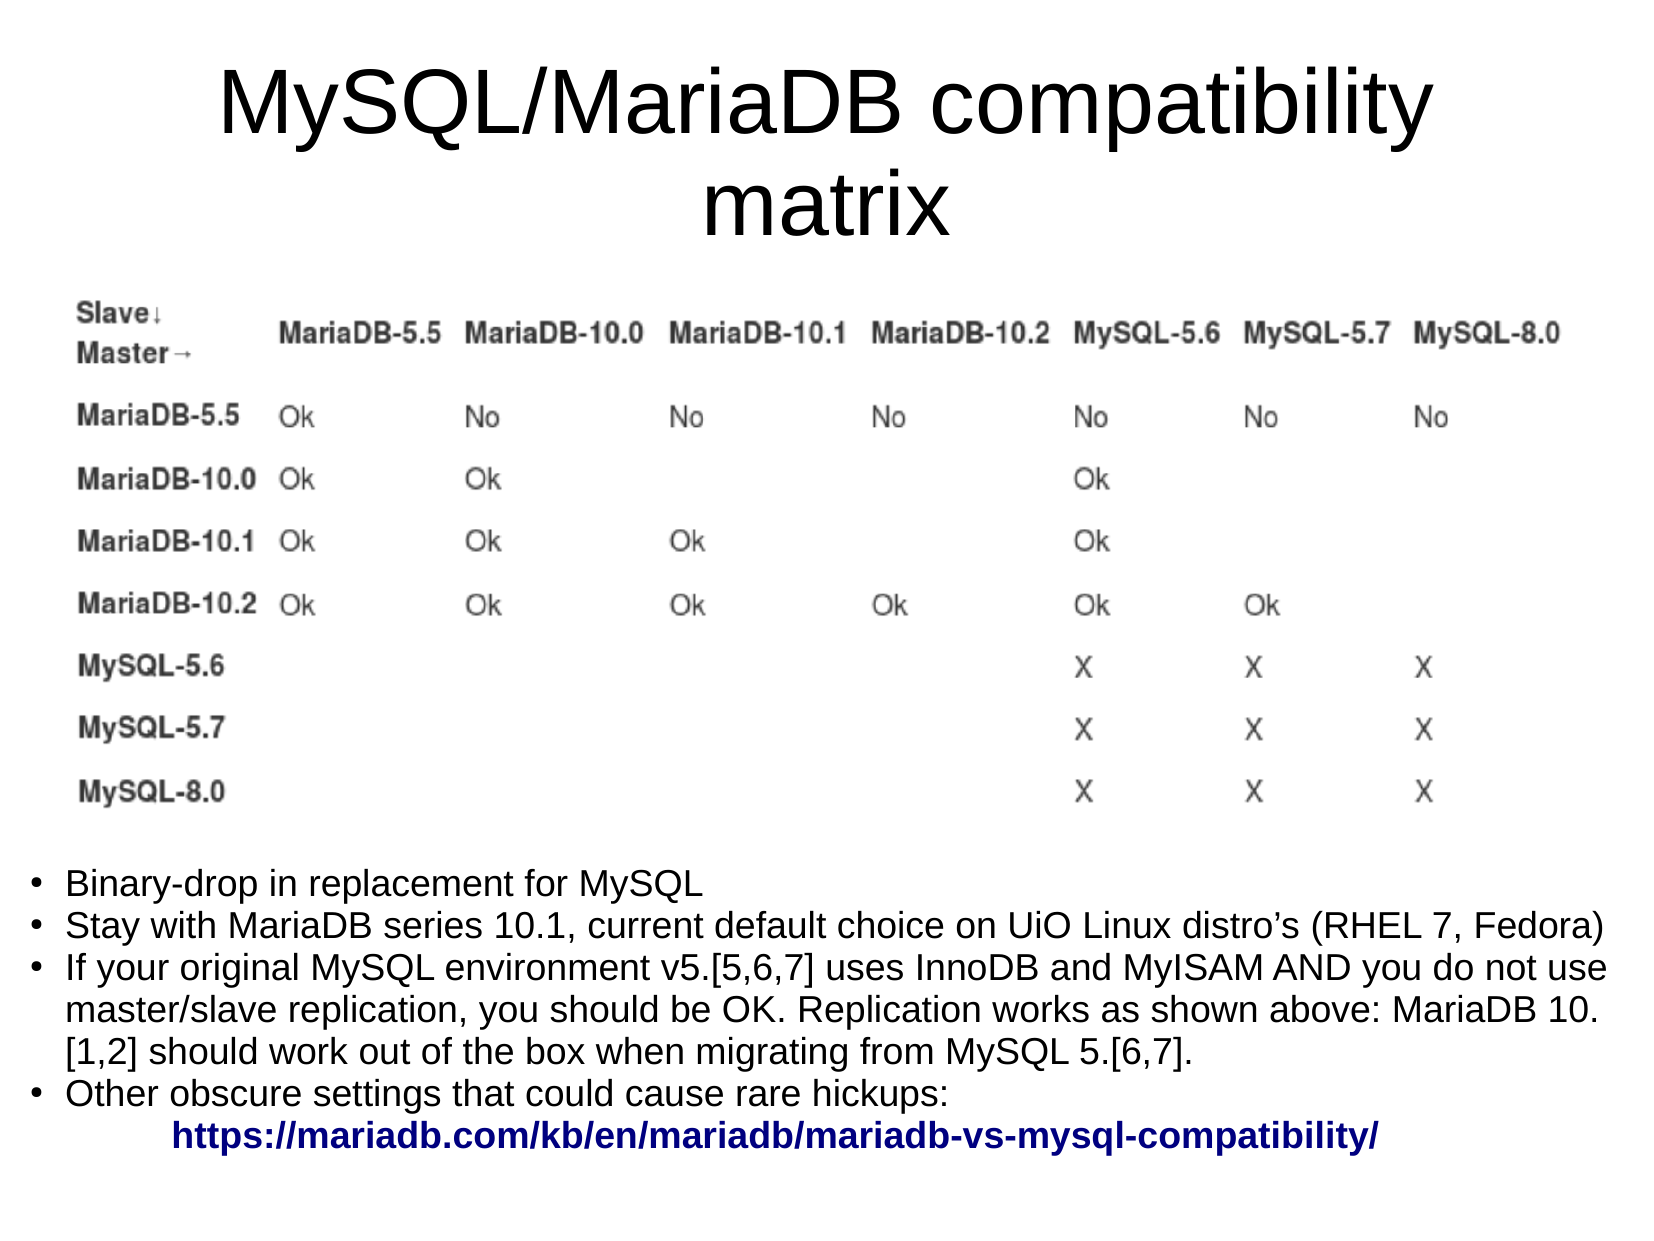

# MySQL/MariaDB compatibility matrix
Binary-drop in replacement for MySQL
Stay with MariaDB series 10.1, current default choice on UiO Linux distro’s (RHEL 7, Fedora)
If your original MySQL environment v5.[5,6,7] uses InnoDB and MyISAM AND you do not use master/slave replication, you should be OK. Replication works as shown above: MariaDB 10.[1,2] should work out of the box when migrating from MySQL 5.[6,7].
Other obscure settings that could cause rare hickups:
https://mariadb.com/kb/en/mariadb/mariadb-vs-mysql-compatibility/